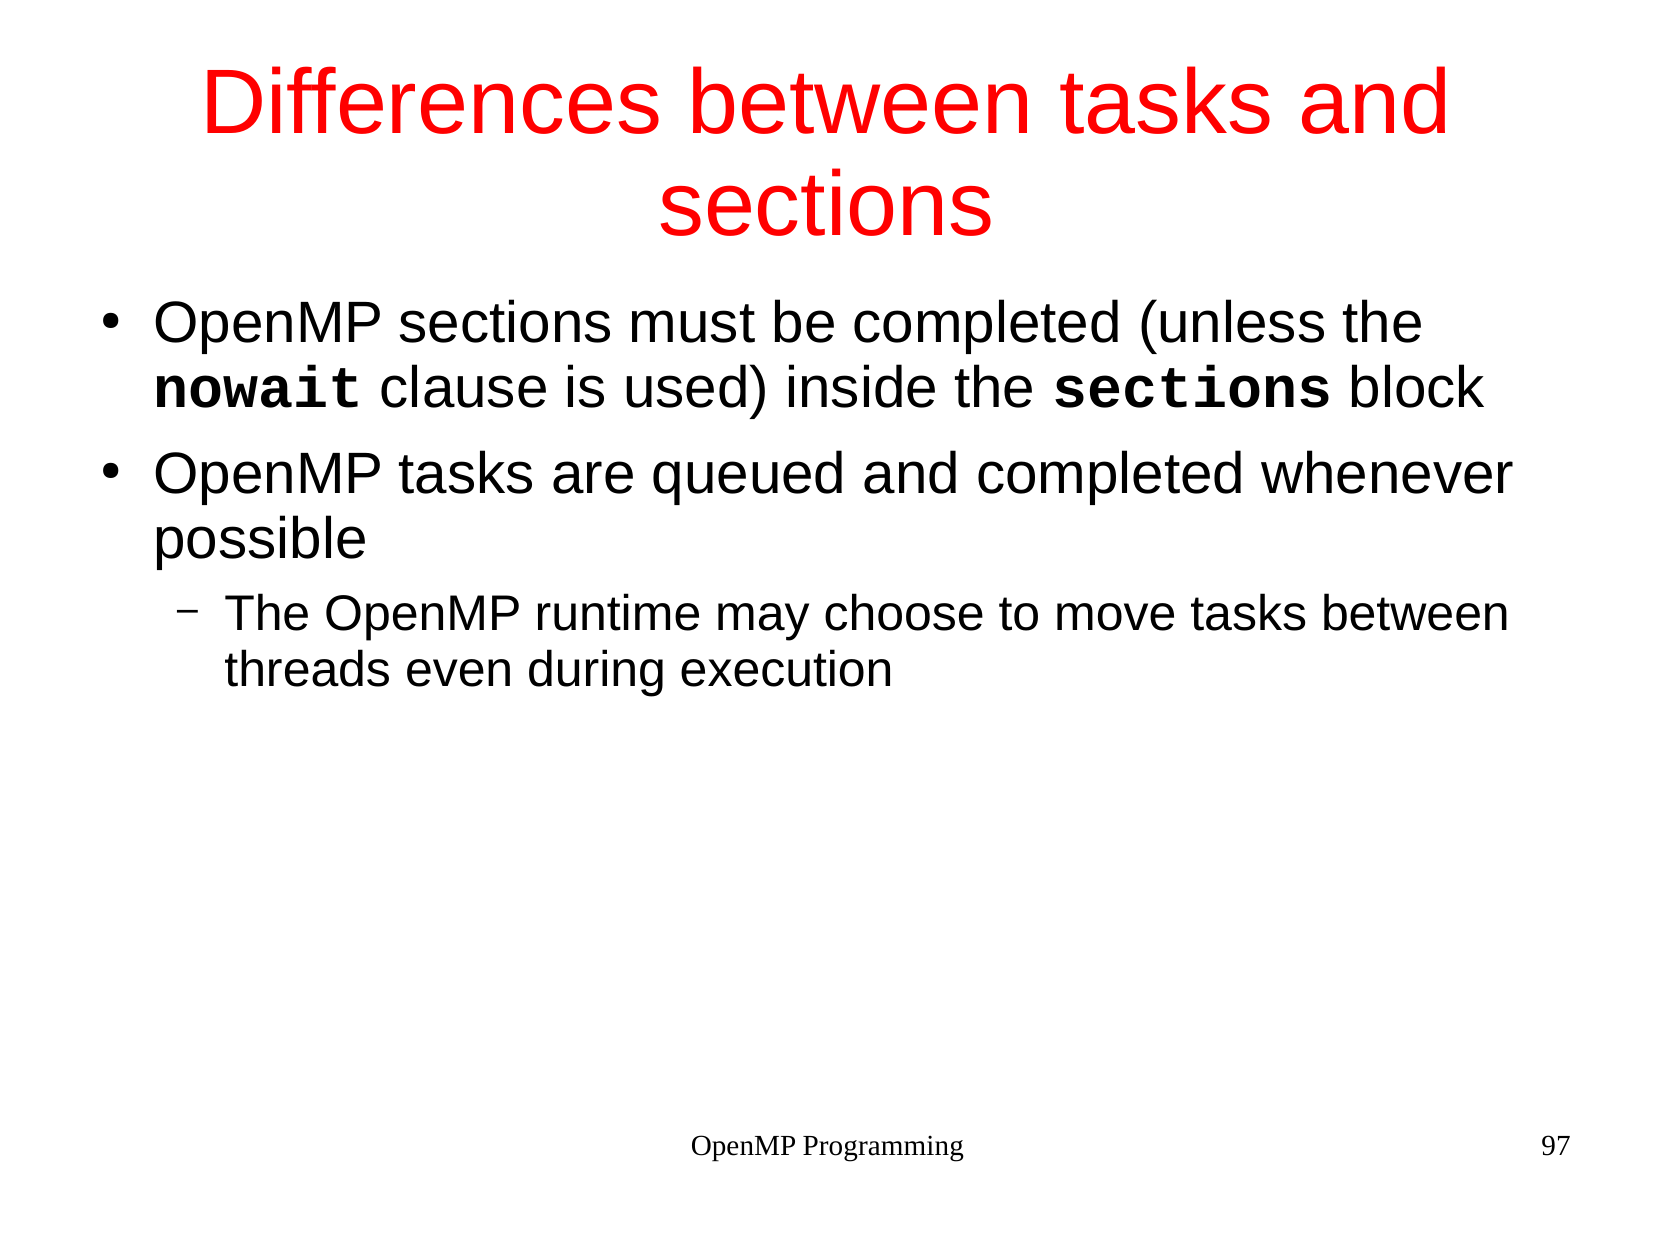

# Differences between tasks and sections
OpenMP sections must be completed (unless the nowait clause is used) inside the sections block
OpenMP tasks are queued and completed whenever possible
The OpenMP runtime may choose to move tasks between threads even during execution
OpenMP Programming
97